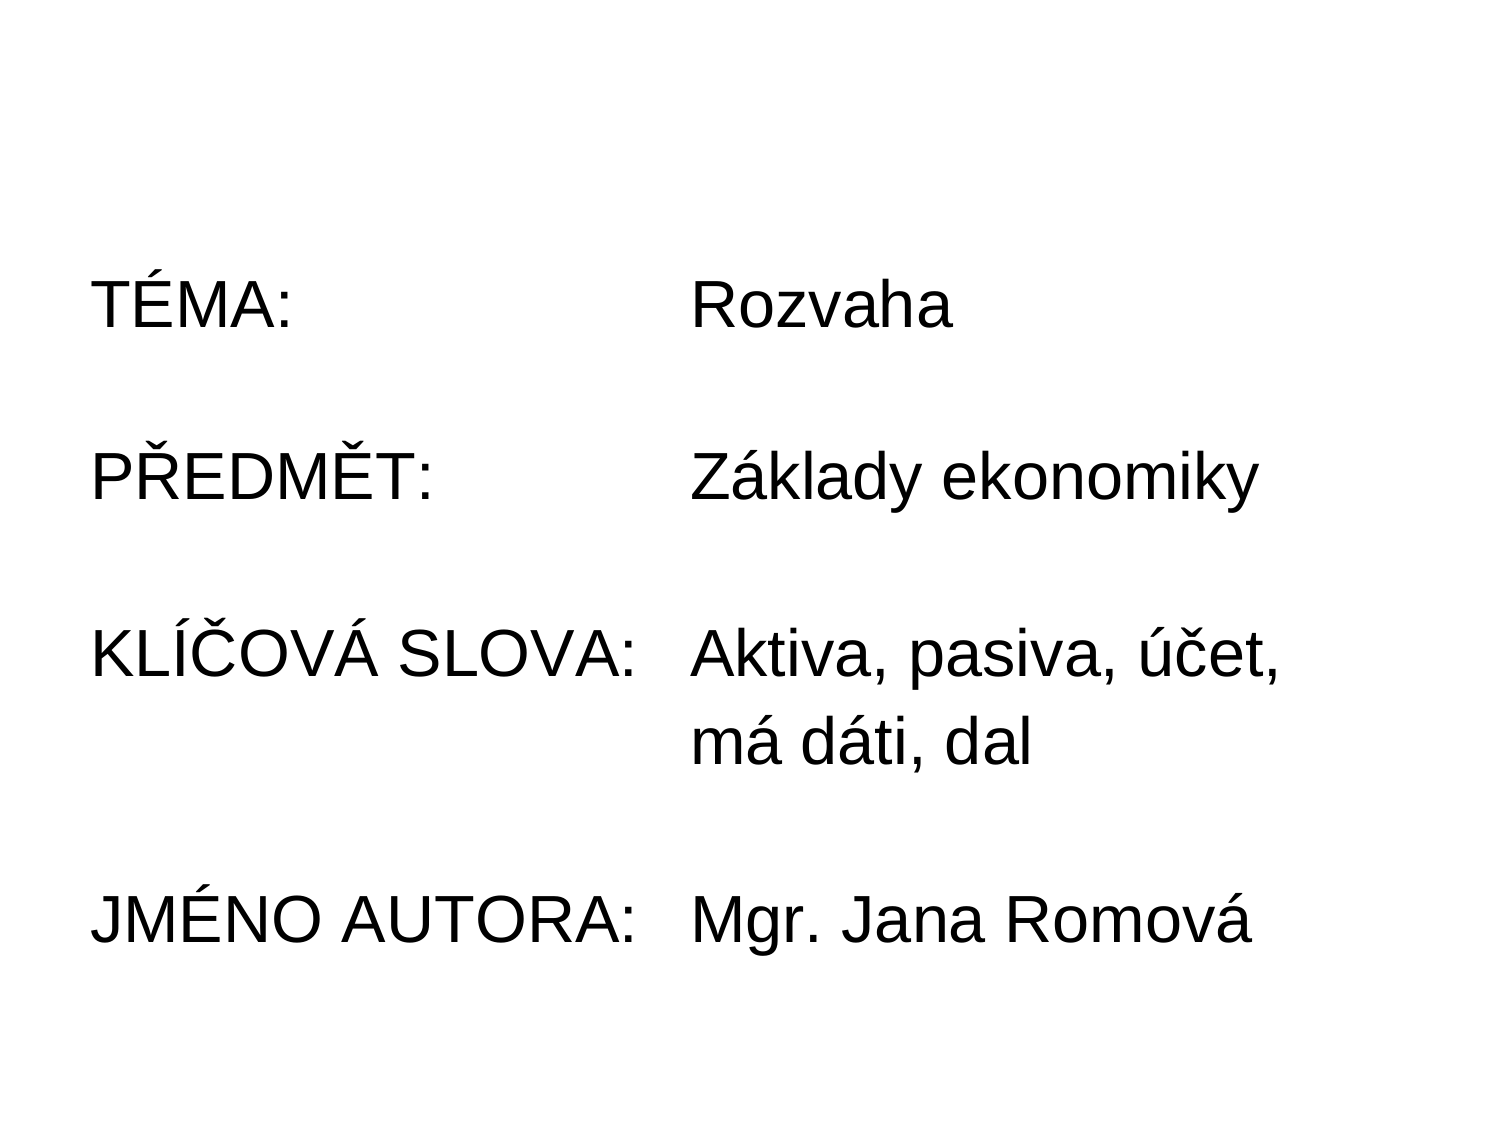

# TÉMA:			Rozvaha
PŘEDMĚT:		Základy ekonomiky
KLÍČOVÁ SLOVA:	Aktiva, pasiva, účet,
					má dáti, dal
JMÉNO AUTORA:	Mgr. Jana Romová